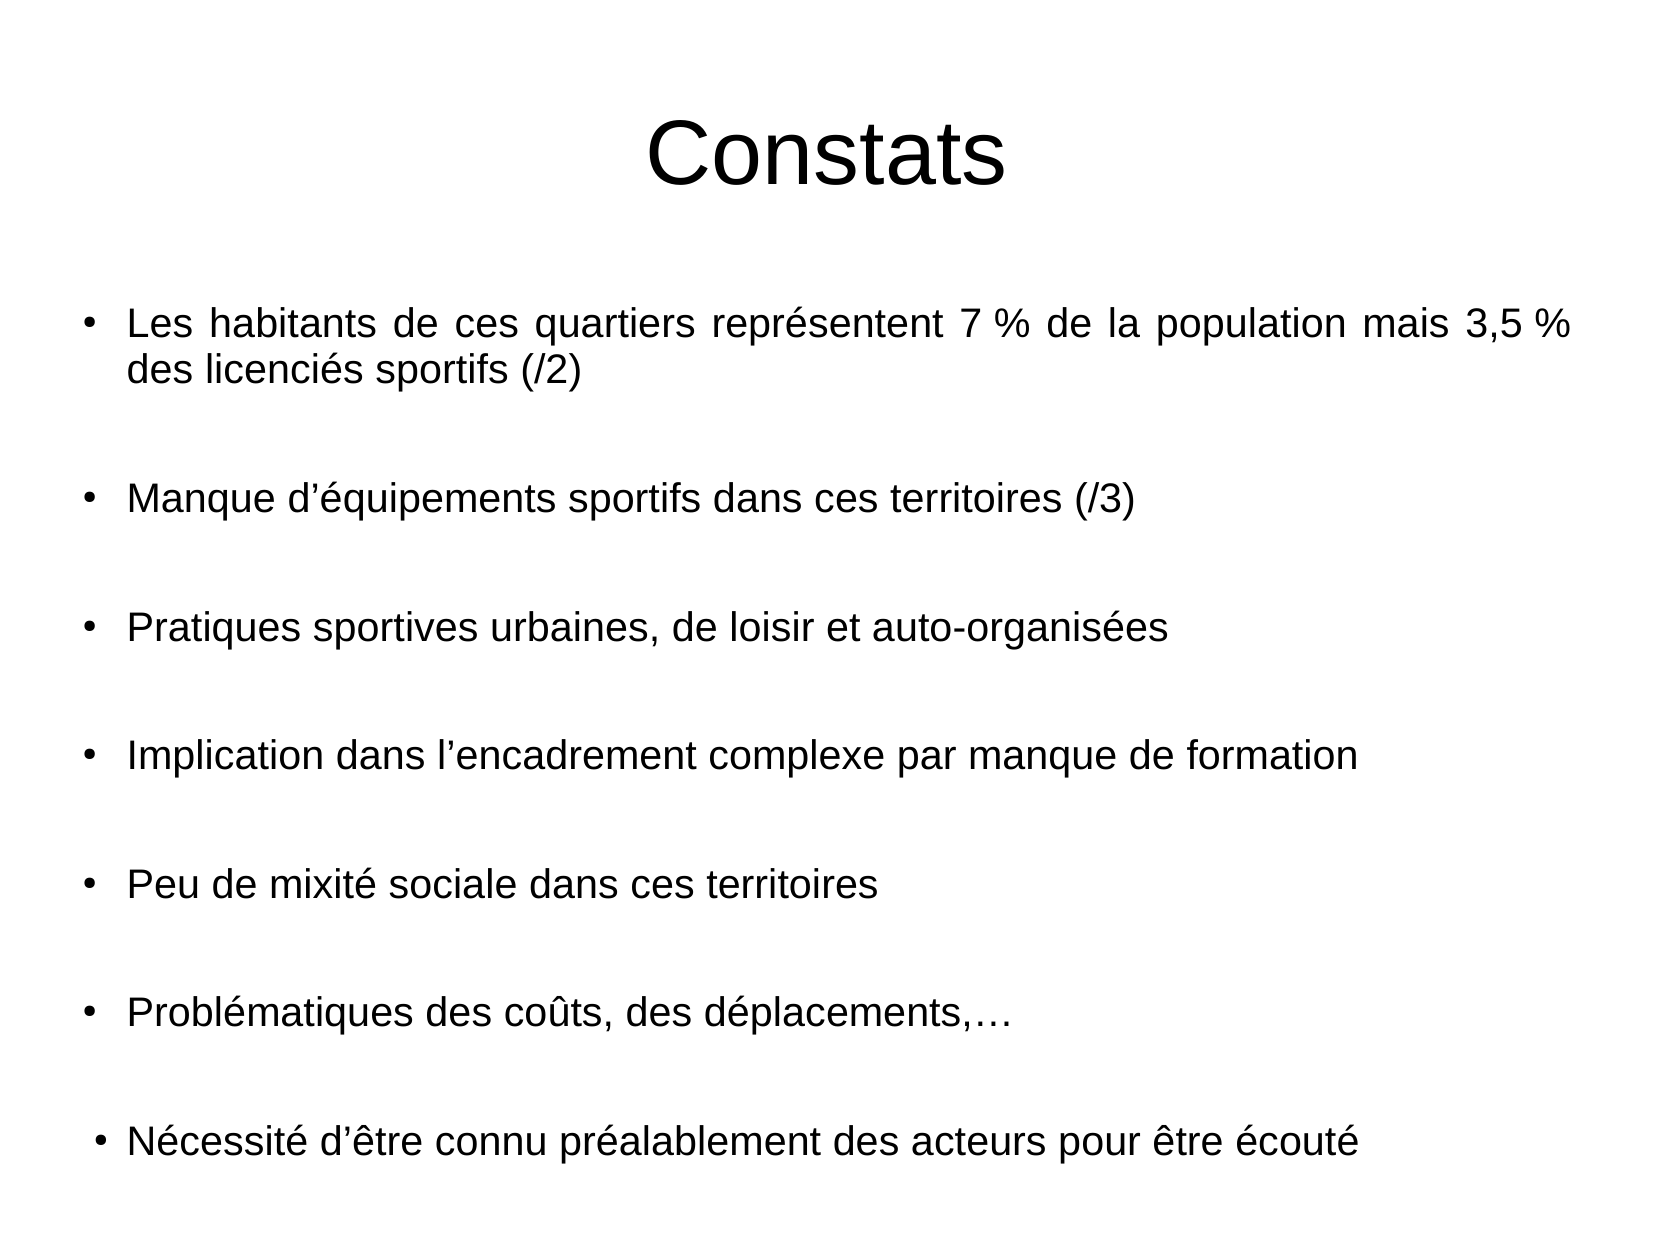

# Constats
Les habitants de ces quartiers représentent 7 % de la population mais 3,5 % des licenciés sportifs (/2)
Manque d’équipements sportifs dans ces territoires (/3)
Pratiques sportives urbaines, de loisir et auto-organisées
Implication dans l’encadrement complexe par manque de formation
Peu de mixité sociale dans ces territoires
Problématiques des coûts, des déplacements,…
Nécessité d’être connu préalablement des acteurs pour être écouté